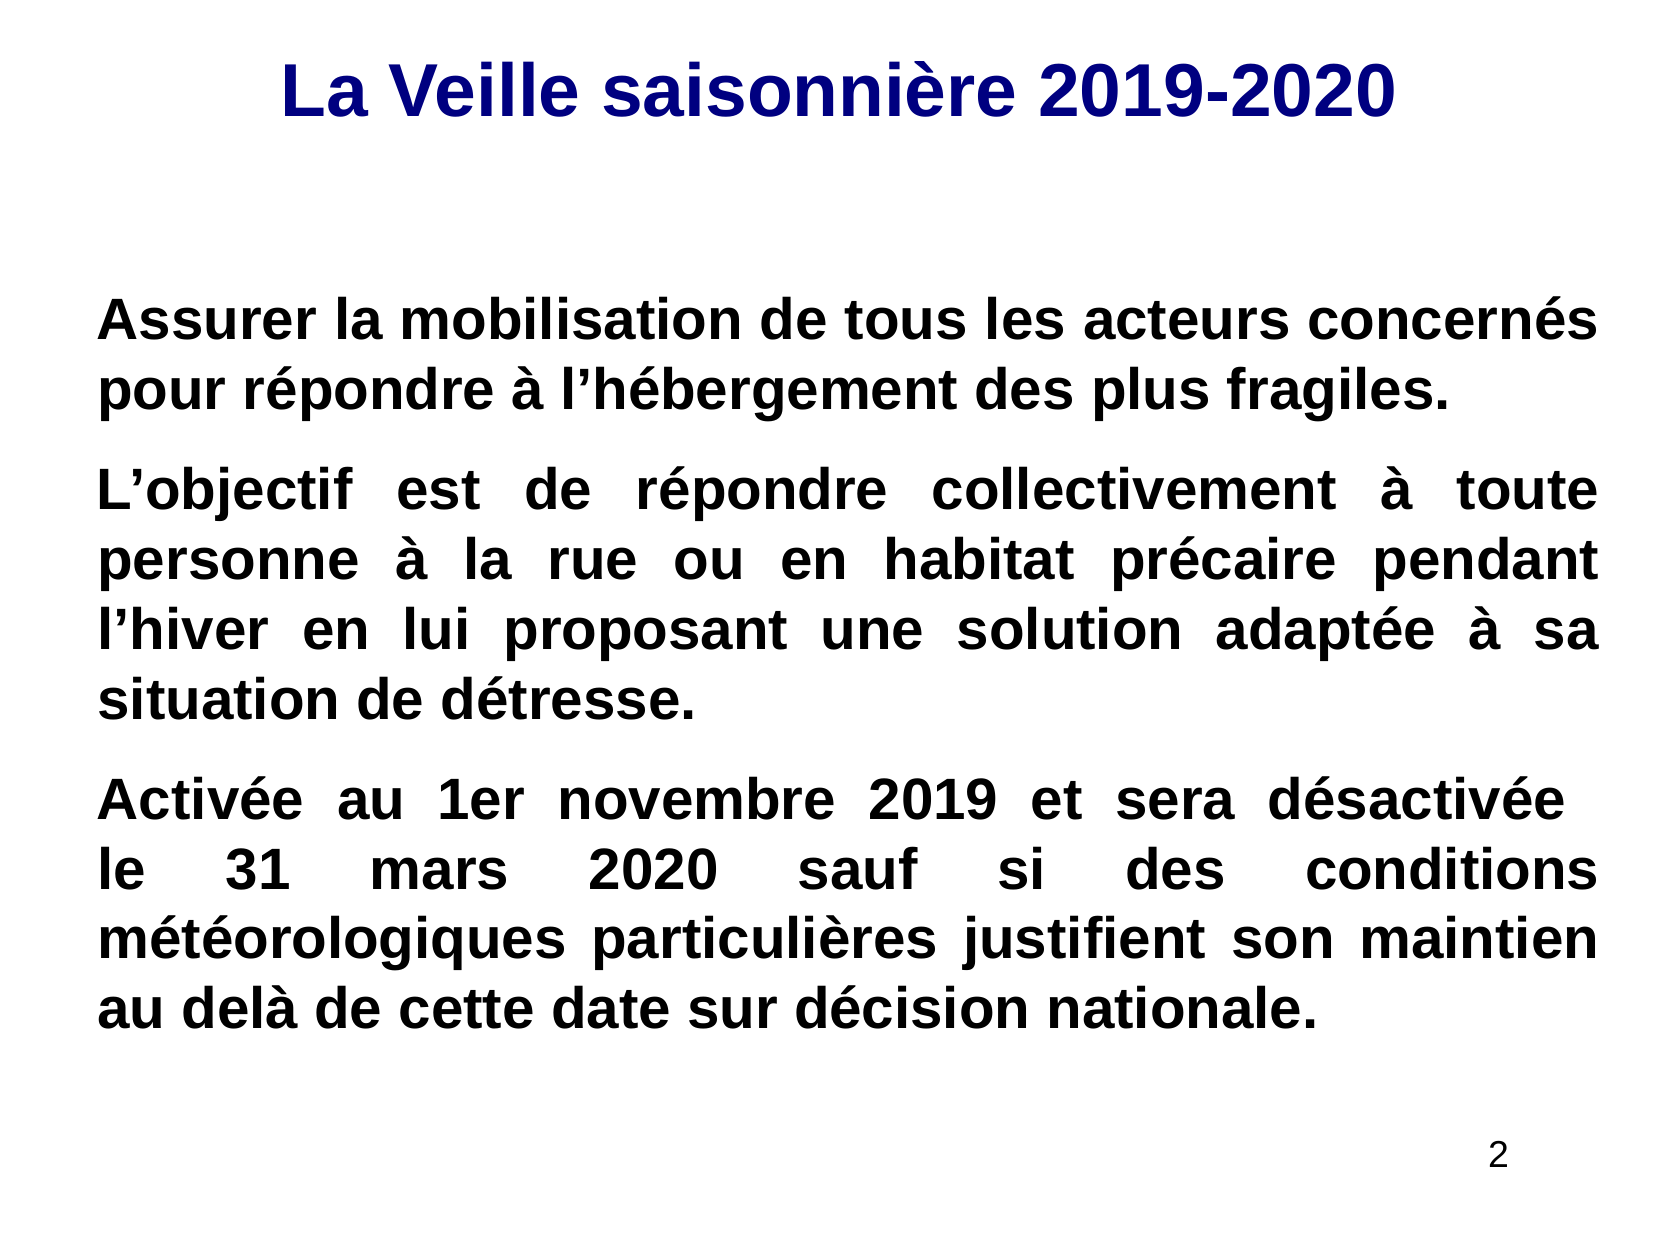

La Veille saisonnière 2019-2020
Assurer la mobilisation de tous les acteurs concernés pour répondre à l’hébergement des plus fragiles.
L’objectif est de répondre collectivement à toute personne à la rue ou en habitat précaire pendant l’hiver en lui proposant une solution adaptée à sa situation de détresse.
Activée au 1er novembre 2019 et sera désactivée
le 31 mars 2020 sauf si des conditions météorologiques particulières justifient son maintien au delà de cette date sur décision nationale.